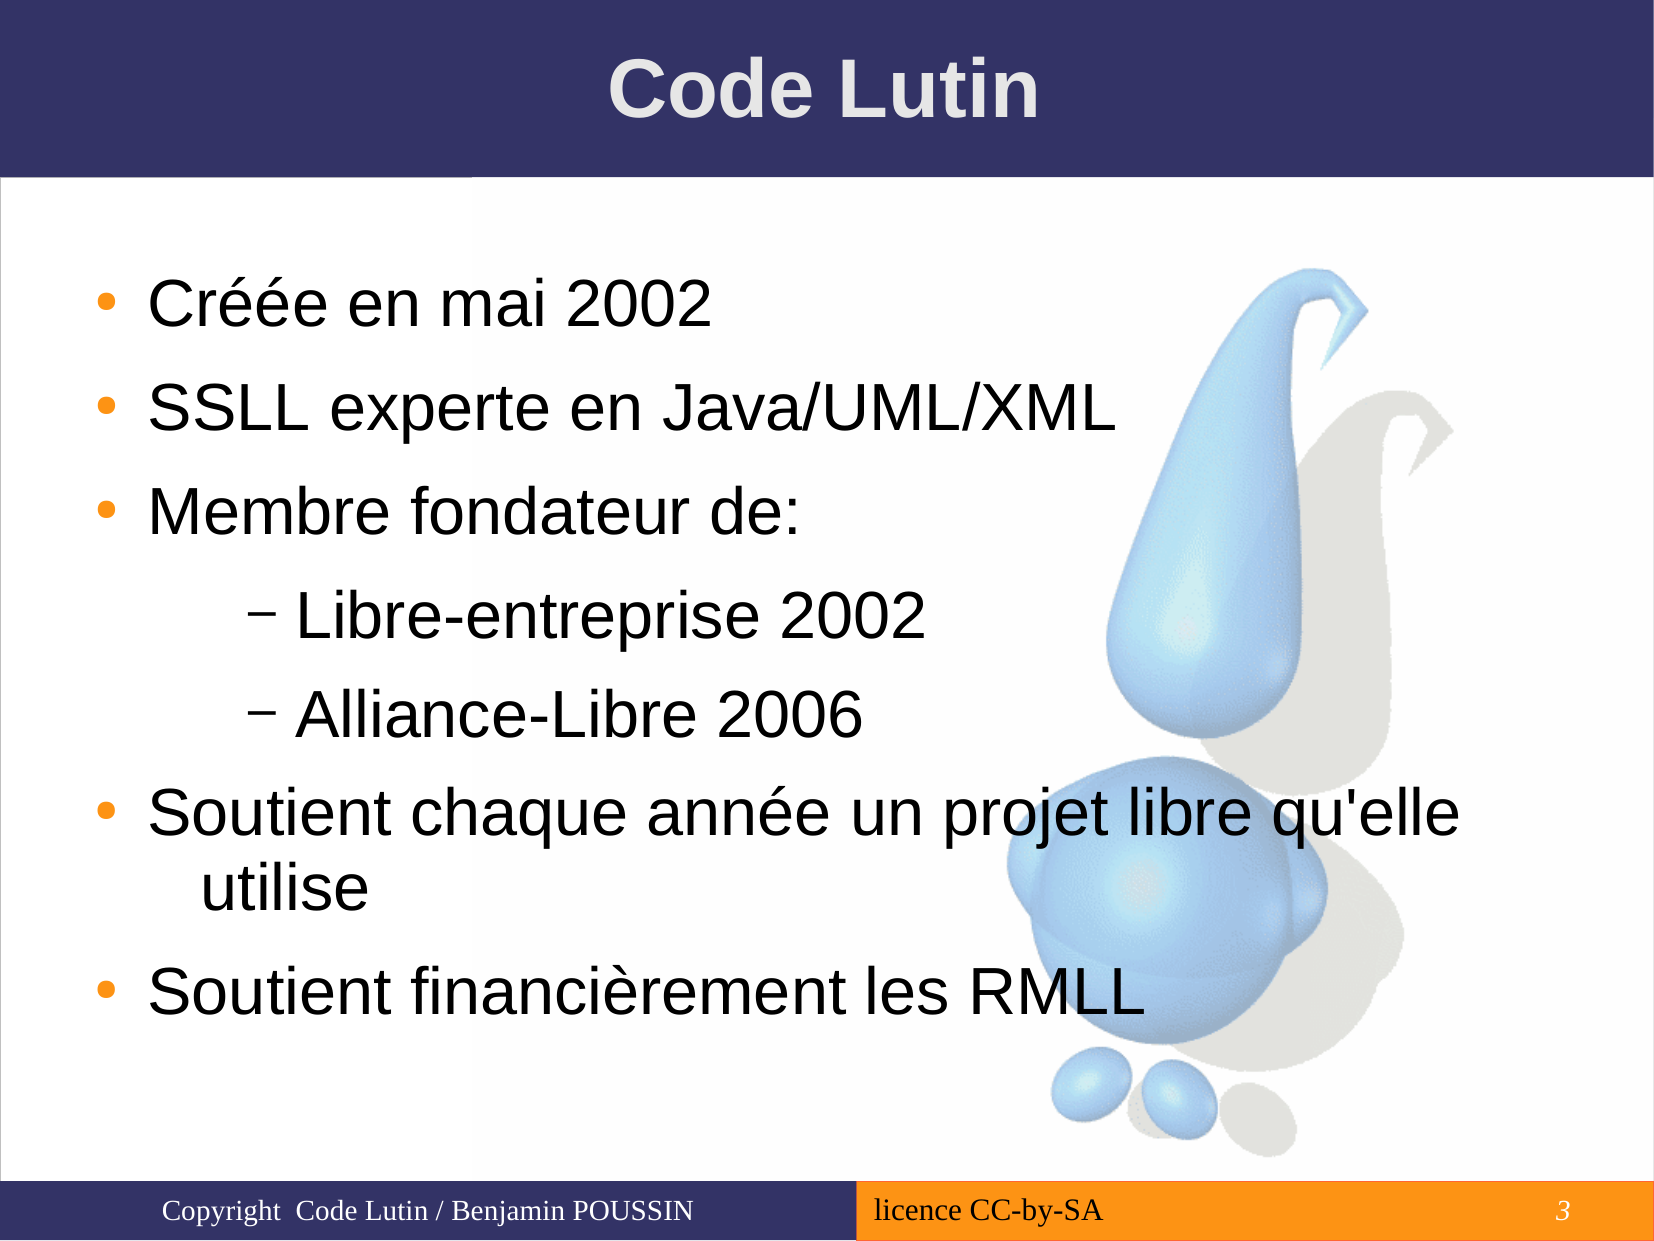

# Code Lutin
Créée en mai 2002
SSLL experte en Java/UML/XML
Membre fondateur de:
Libre-entreprise 2002
Alliance-Libre 2006
Soutient chaque année un projet libre qu'elle utilise
Soutient financièrement les RMLL
3